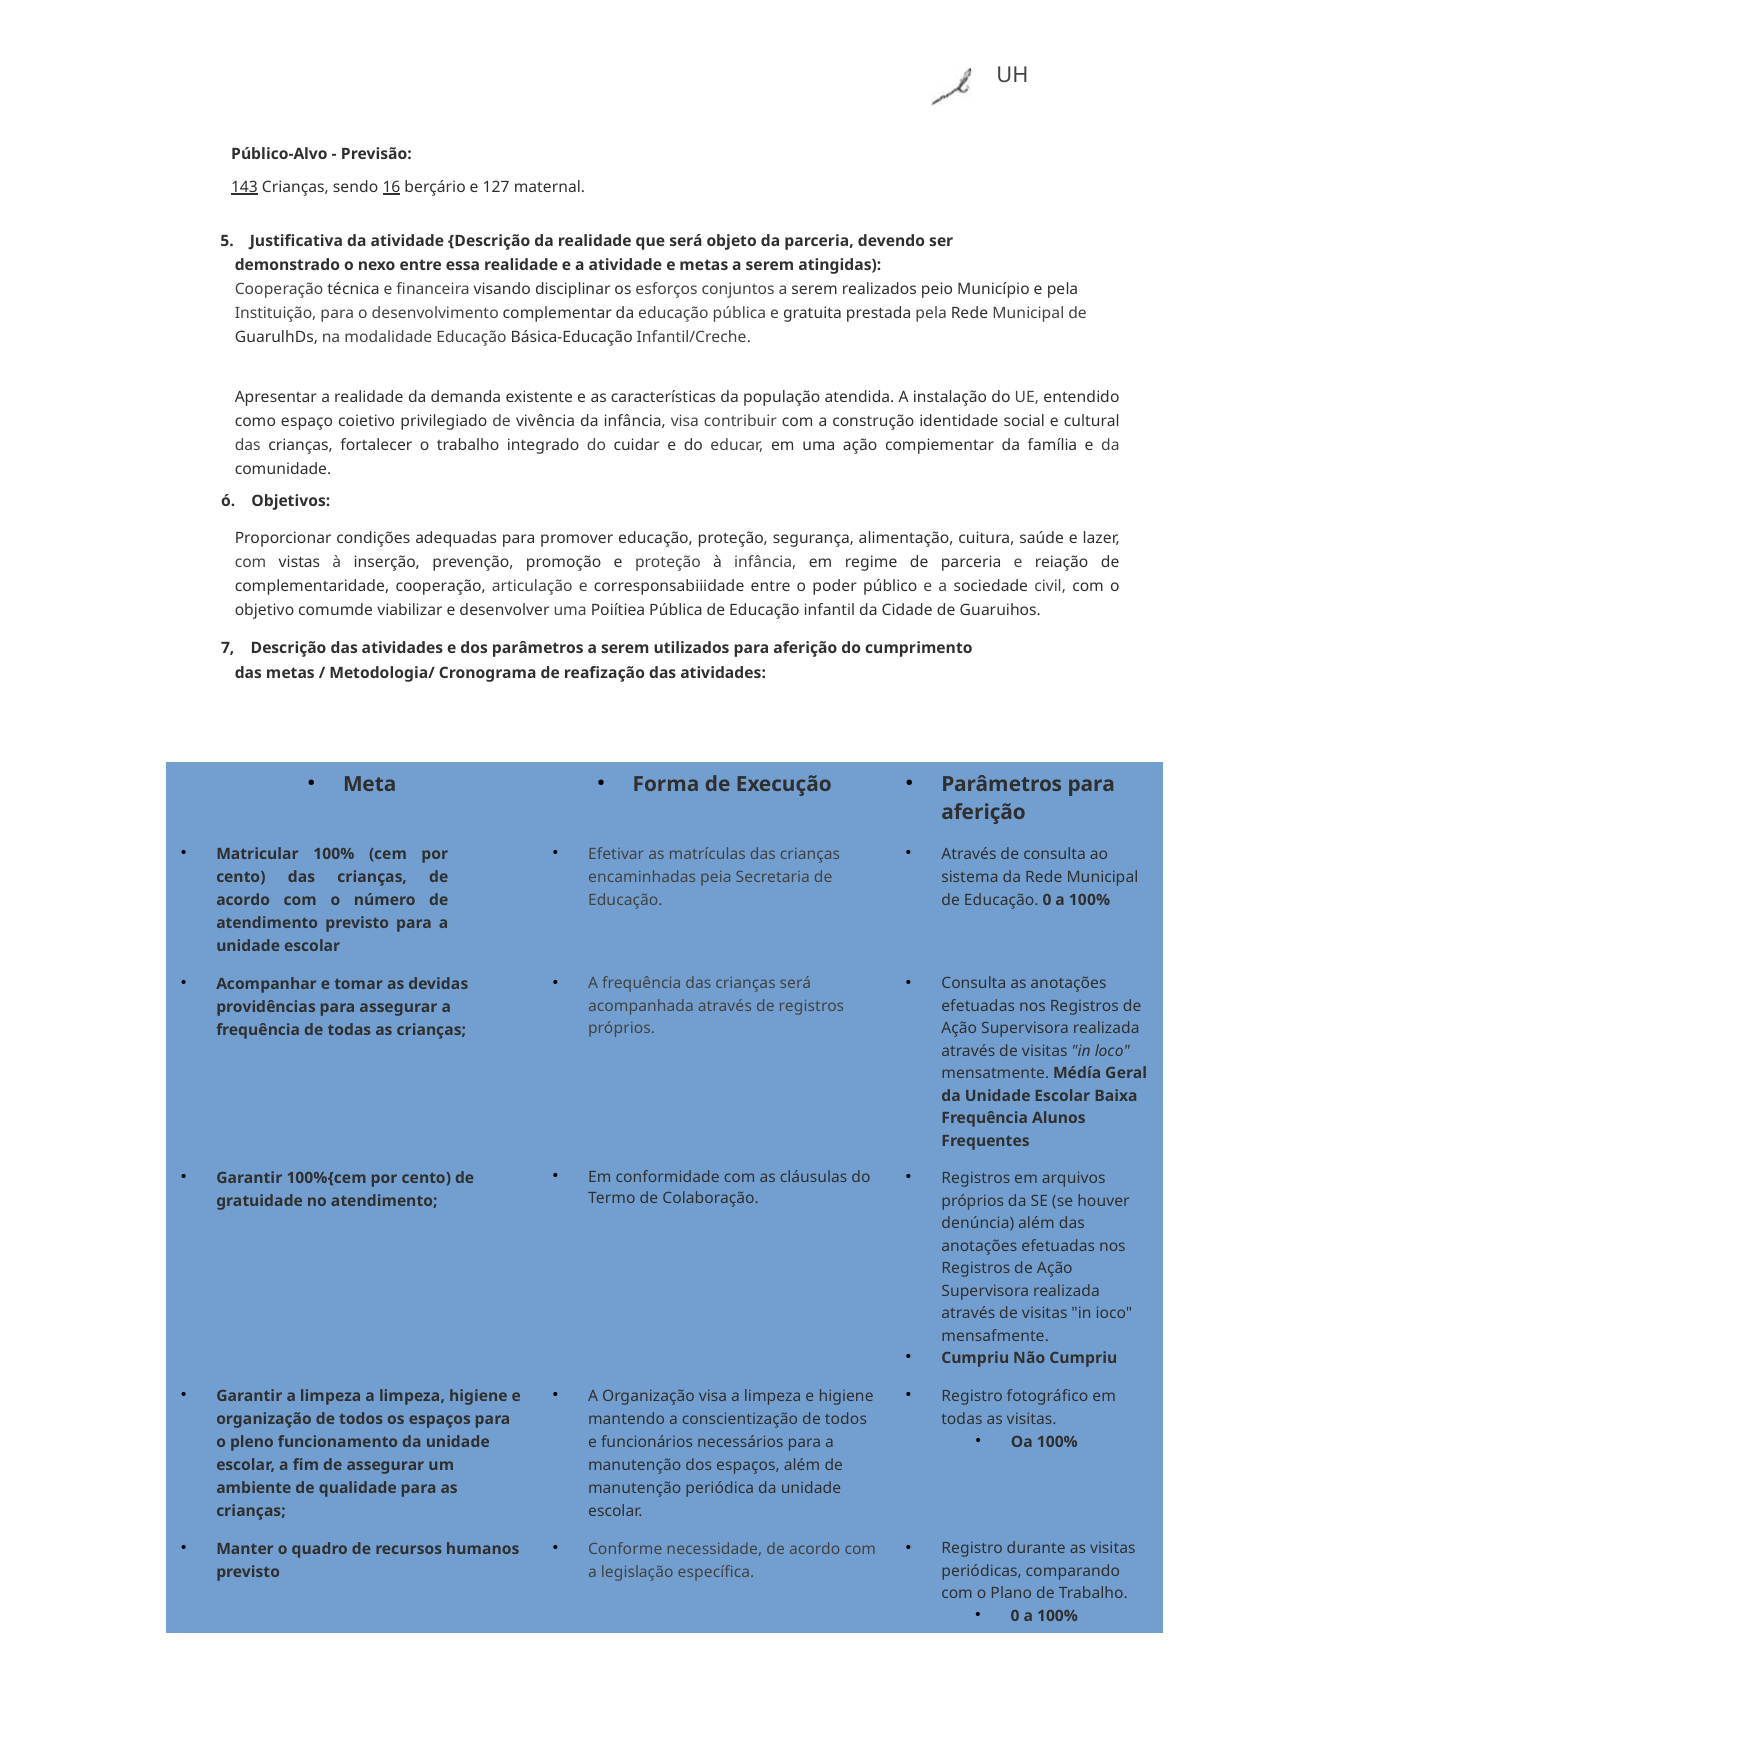

UH
Público-Alvo - Previsão:
143 Crianças, sendo 16 berçário e 127 maternal.
5. Justificativa da atividade {Descrição da realidade que será objeto da parceria, devendo ser
demonstrado o nexo entre essa realidade e a atividade e metas a serem atingidas):
Cooperação técnica e financeira visando disciplinar os esforços conjuntos a serem realizados peio Município e pela Instituição, para o desenvolvimento complementar da educação pública e gratuita prestada pela Rede Municipal de GuarulhDs, na modalidade Educação Básica-Educação Infantil/Creche.
Apresentar a realidade da demanda existente e as características da população atendida. A instalação do UE, entendido como espaço coietivo privilegiado de vivência da infância, visa contribuir com a construção identidade social e cultural das crianças, fortalecer o trabalho integrado do cuidar e do educar, em uma ação compiementar da família e da comunidade.
ó. Objetivos:
Proporcionar condições adequadas para promover educação, proteção, segurança, alimentação, cuitura, saúde e lazer, com vistas à inserção, prevenção, promoção e proteção à infância, em regime de parceria e reiação de complementaridade, cooperação, articulação e corresponsabiiidade entre o poder público e a sociedade civil, com o objetivo comumde viabilizar e desenvolver uma Poiítiea Pública de Educação infantil da Cidade de Guaruihos.
7, Descrição das atividades e dos parâmetros a serem utilizados para aferição do cumprimento
das metas / Metodologia/ Cronograma de reafização das atividades:
| Meta | Forma de Execução | Parâmetros para aferição |
| --- | --- | --- |
| Matricular 100% (cem por cento) das crianças, de acordo com o número de atendimento previsto para a unidade escolar | Efetivar as matrículas das crianças encaminhadas peia Secretaria de Educação. | Através de consulta ao sistema da Rede Municipal de Educação. 0 a 100% |
| Acompanhar e tomar as devidas providências para assegurar a frequência de todas as crianças; | A frequência das crianças será acompanhada através de registros próprios. | Consulta as anotações efetuadas nos Registros de Ação Supervisora realizada através de visitas "in loco" mensatmente. Médía Geral da Unidade Escolar Baixa Frequência Alunos Frequentes |
| Garantir 100%{cem por cento) de gratuidade no atendimento; | Em conformidade com as cláusulas do Termo de Colaboração. | Registros em arquivos próprios da SE (se houver denúncia) além das anotações efetuadas nos Registros de Ação Supervisora realizada através de visitas "in ioco" mensafmente. Cumpriu Não Cumpriu |
| Garantir a limpeza a limpeza, higiene e organização de todos os espaços para o pleno funcionamento da unidade escolar, a fim de assegurar um ambiente de qualidade para as crianças; | A Organização visa a limpeza e higiene mantendo a conscientização de todos e funcionários necessários para a manutenção dos espaços, além de manutenção periódica da unidade escolar. | Registro fotográfico em todas as visitas. Oa 100% |
| Manter o quadro de recursos humanos previsto | Conforme necessidade, de acordo com a legislação específica. | Registro durante as visitas periódicas, comparando com o Plano de Trabalho. 0 a 100% |